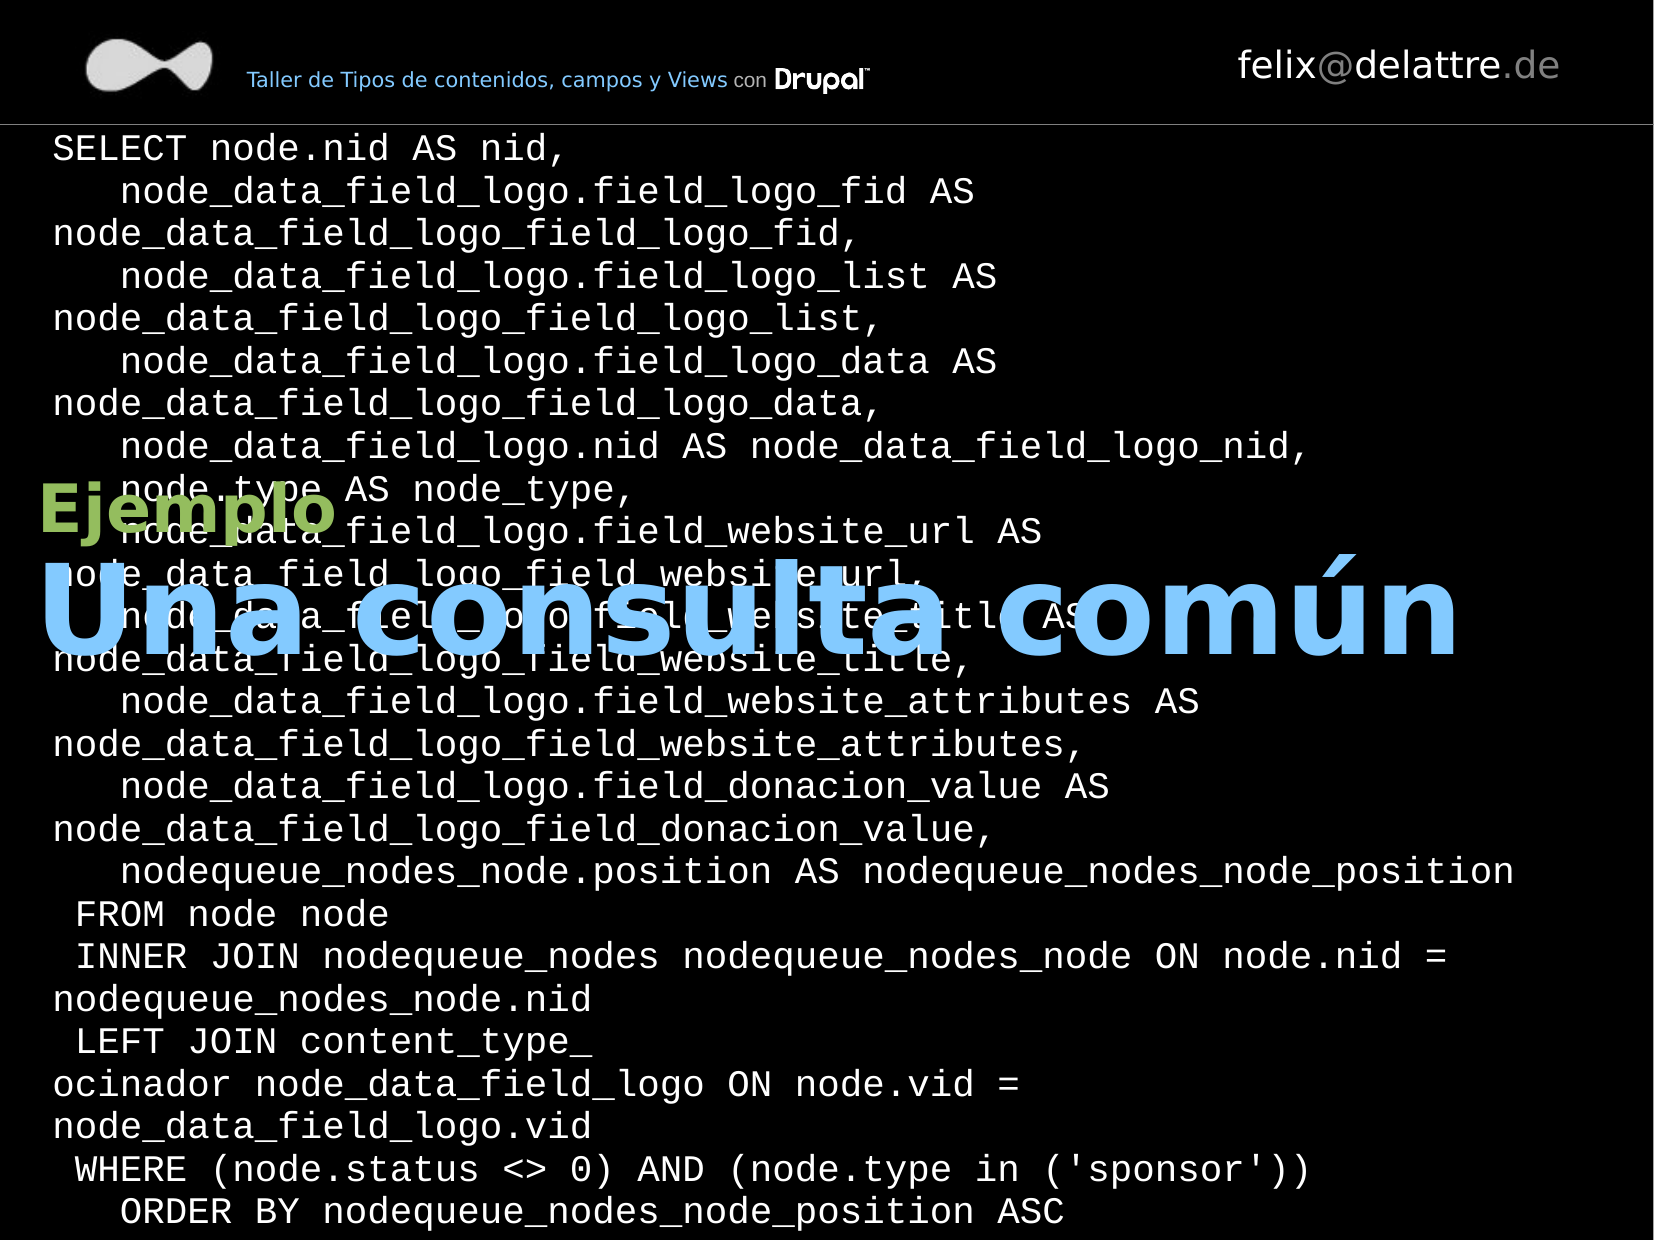

SELECT node.nid AS nid,
 node_data_field_logo.field_logo_fid AS node_data_field_logo_field_logo_fid,
 node_data_field_logo.field_logo_list AS node_data_field_logo_field_logo_list,
 node_data_field_logo.field_logo_data AS node_data_field_logo_field_logo_data,
 node_data_field_logo.nid AS node_data_field_logo_nid,
 node.type AS node_type,
 node_data_field_logo.field_website_url AS node_data_field_logo_field_website_url,
 node_data_field_logo.field_website_title AS node_data_field_logo_field_website_title,
 node_data_field_logo.field_website_attributes AS node_data_field_logo_field_website_attributes,
 node_data_field_logo.field_donacion_value AS node_data_field_logo_field_donacion_value,
 nodequeue_nodes_node.position AS nodequeue_nodes_node_position
 FROM node node
 INNER JOIN nodequeue_nodes nodequeue_nodes_node ON node.nid = nodequeue_nodes_node.nid
 LEFT JOIN content_type_
ocinador node_data_field_logo ON node.vid = node_data_field_logo.vid
 WHERE (node.status <> 0) AND (node.type in ('sponsor'))
 ORDER BY nodequeue_nodes_node_position ASC
Ejemplo
Una consulta común